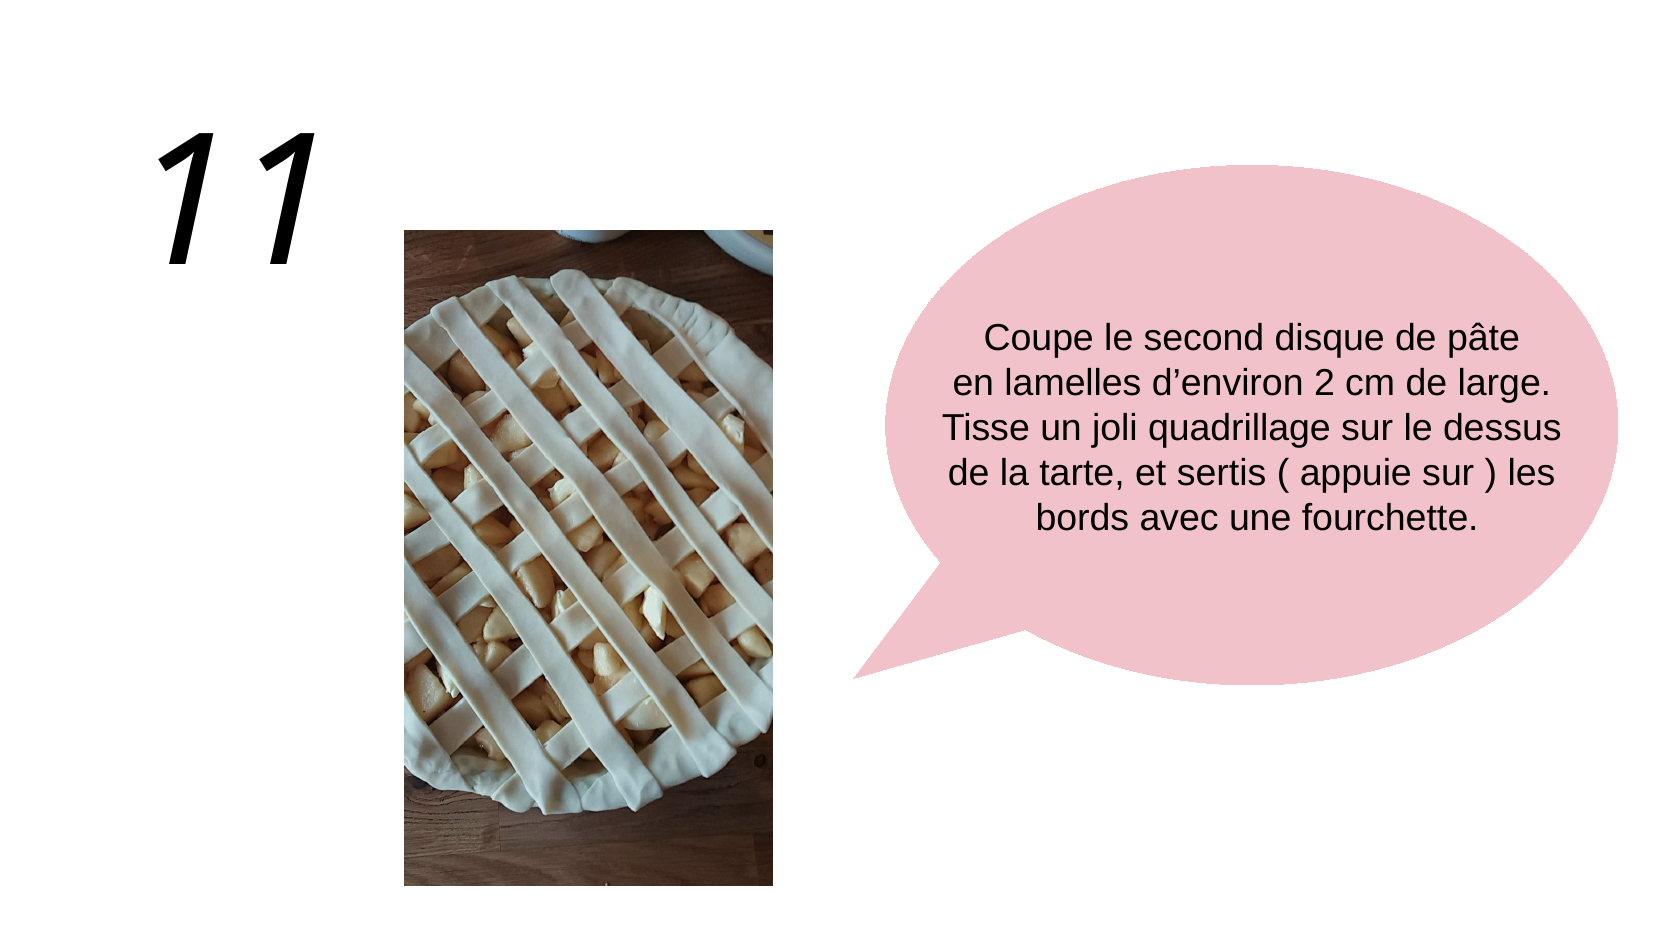

11
Coupe le second disque de pâte
en lamelles d’environ 2 cm de large.
Tisse un joli quadrillage sur le dessus
de la tarte, et sertis ( appuie sur ) les
 bords avec une fourchette.